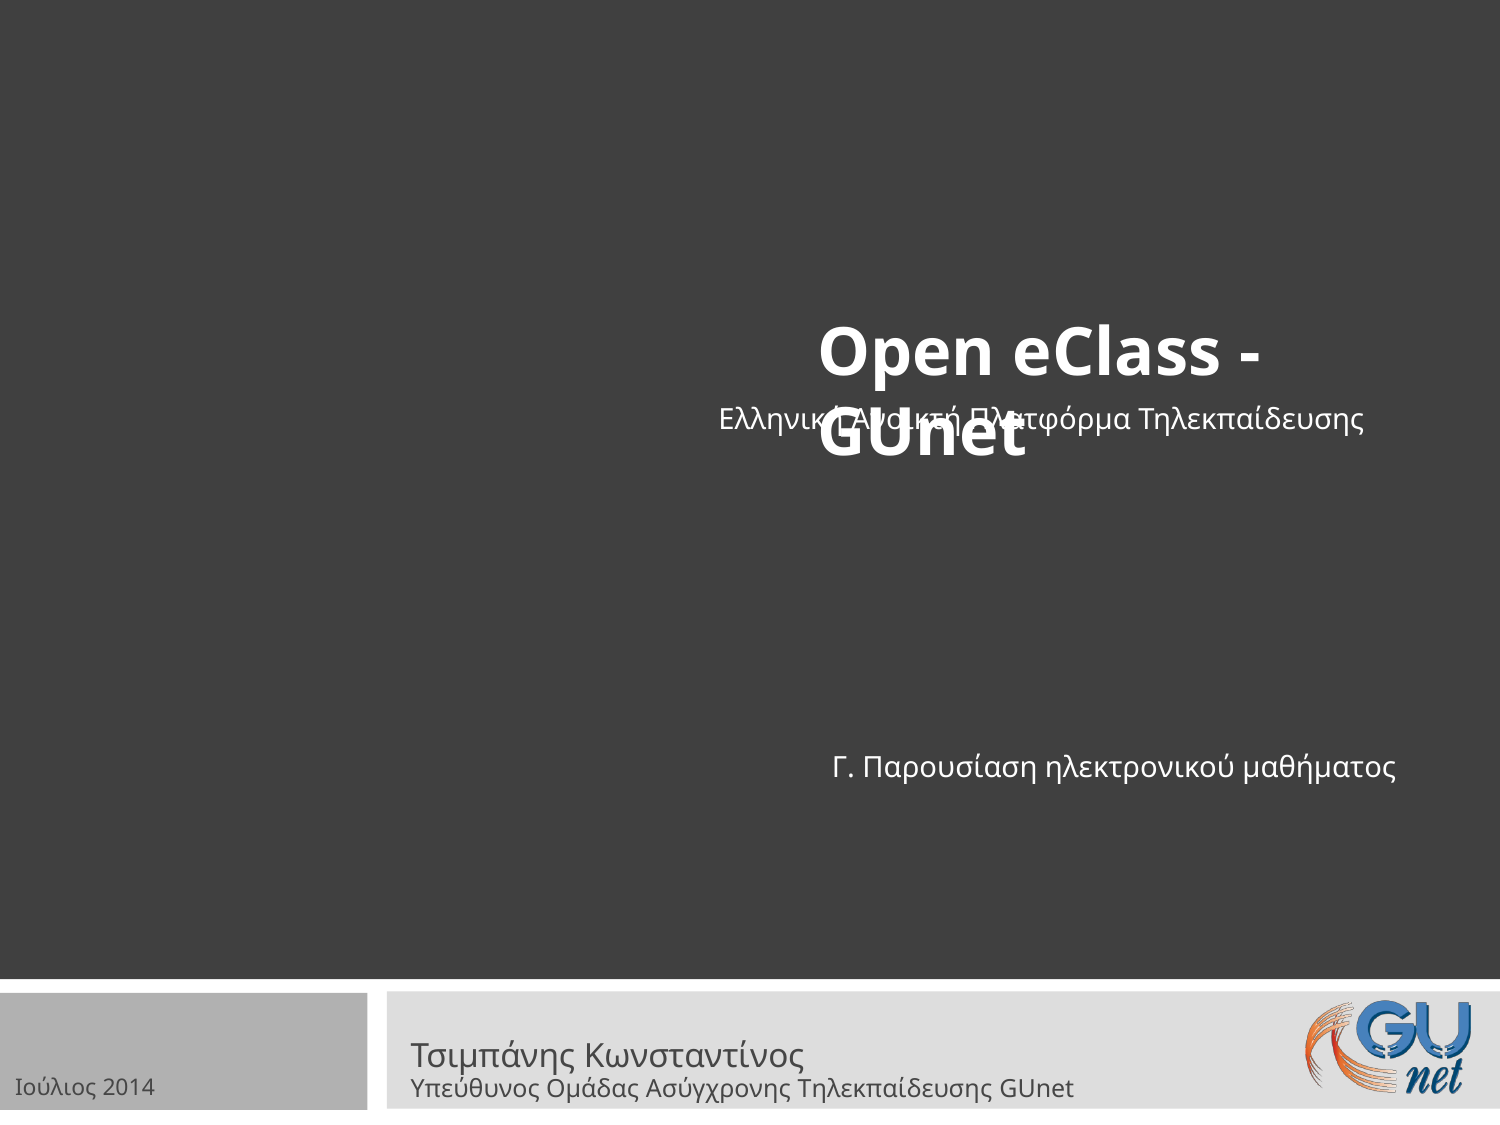

Open eClass - GUnet
Ελληνική Ανοικτή Πλατφόρμα Τηλεκπαίδευσης
Γ. Παρουσίαση ηλεκτρονικού μαθήματος
Τσιμπάνης Κωνσταντίνος
Ιούλιος 2014
Υπεύθυνος Ομάδας Ασύγχρονης Τηλεκπαίδευσης GUnet